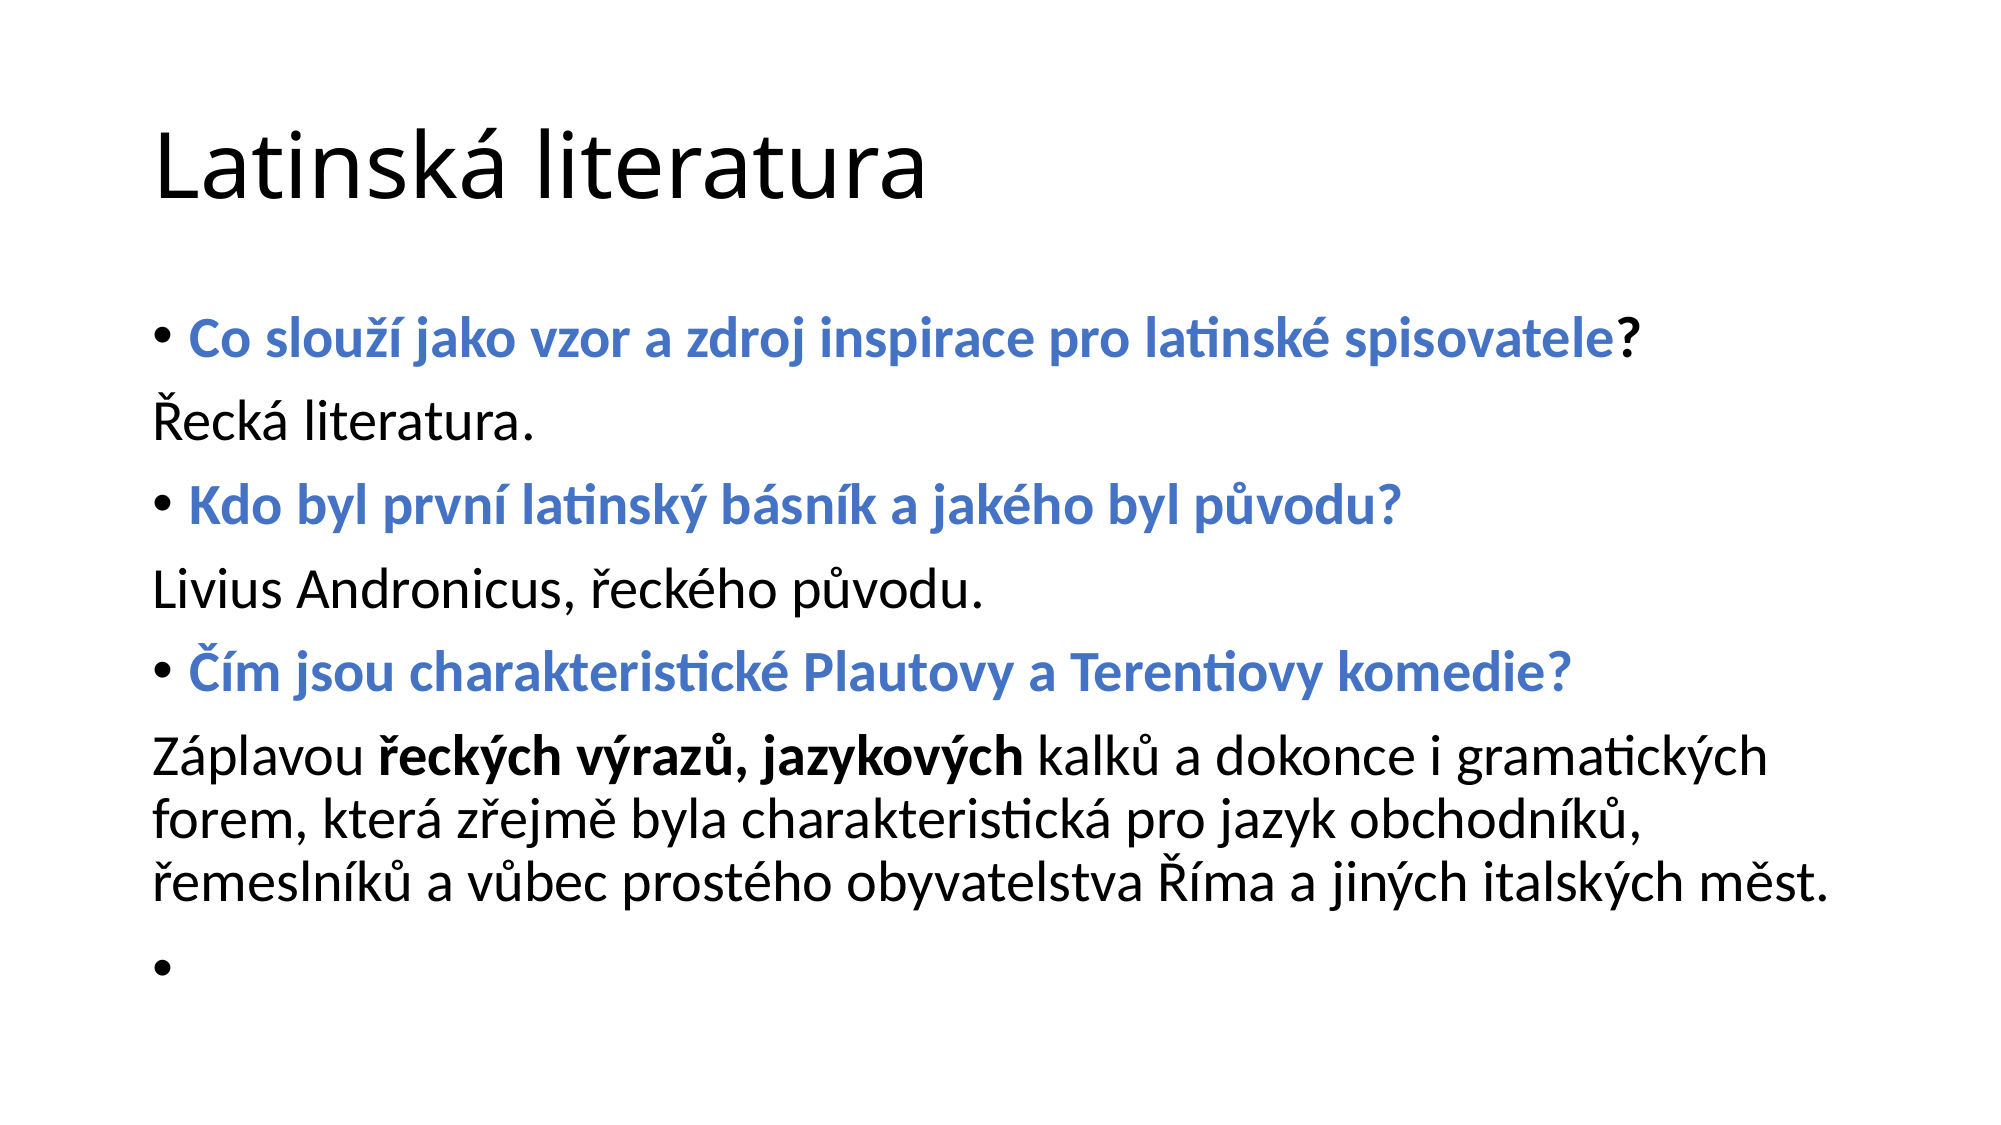

# Latinská literatura
Co slouží jako vzor a zdroj inspirace pro latinské spisovatele?
Řecká literatura.
Kdo byl první latinský básník a jakého byl původu?
Livius Andronicus, řeckého původu.
Čím jsou charakteristické Plautovy a Terentiovy komedie?
Záplavou řeckých výrazů, jazykových kalků a dokonce i gramatických forem, která zřejmě byla charakteristická pro jazyk obchodníků, řemeslníků a vůbec prostého obyvatelstva Říma a jiných italských měst.